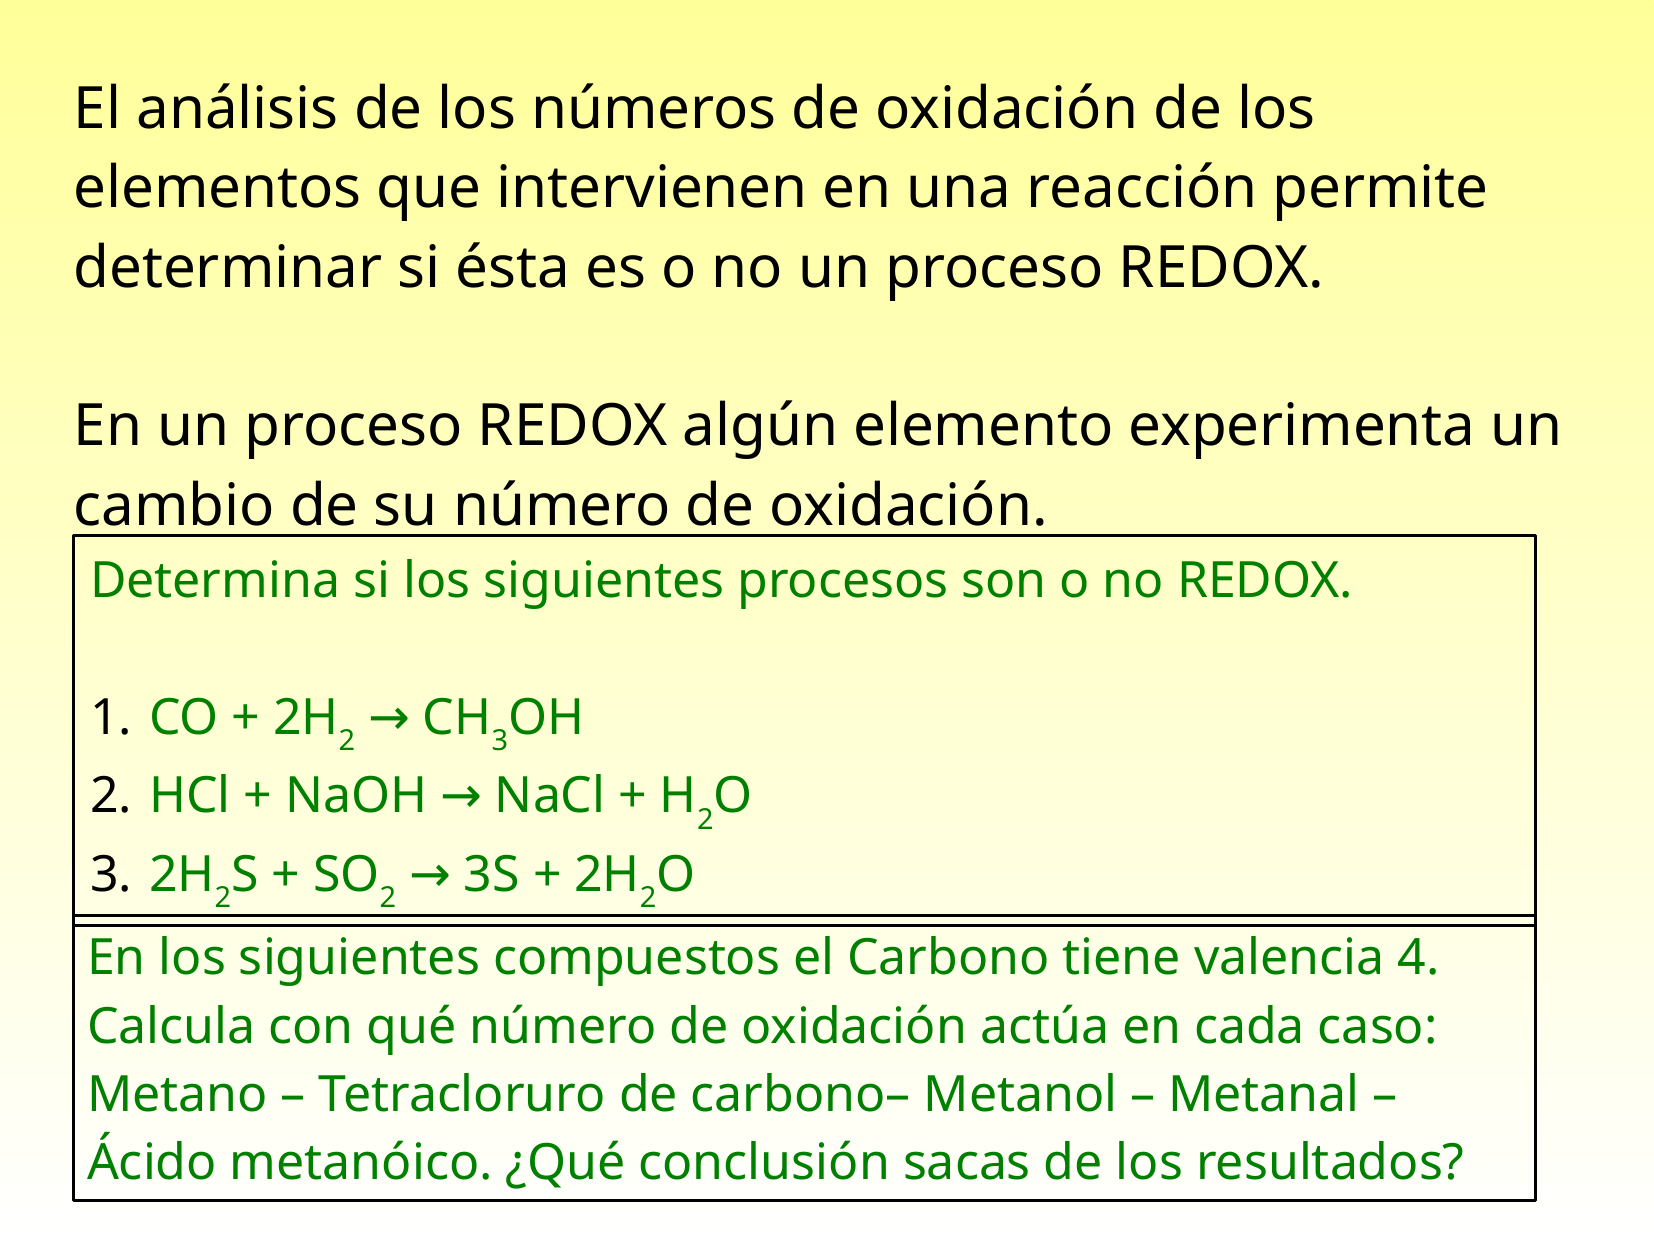

El análisis de los números de oxidación de los elementos que intervienen en una reacción permite determinar si ésta es o no un proceso REDOX.
En un proceso REDOX algún elemento experimenta un cambio de su número de oxidación.
Determina si los siguientes procesos son o no REDOX.
CO + 2H2 → CH3OH
HCl + NaOH → NaCl + H2O
2H2S + SO2 → 3S + 2H2O
En los siguientes compuestos el Carbono tiene valencia 4. Calcula con qué número de oxidación actúa en cada caso:
Metano – Tetracloruro de carbono– Metanol – Metanal – Ácido metanóico. ¿Qué conclusión sacas de los resultados?